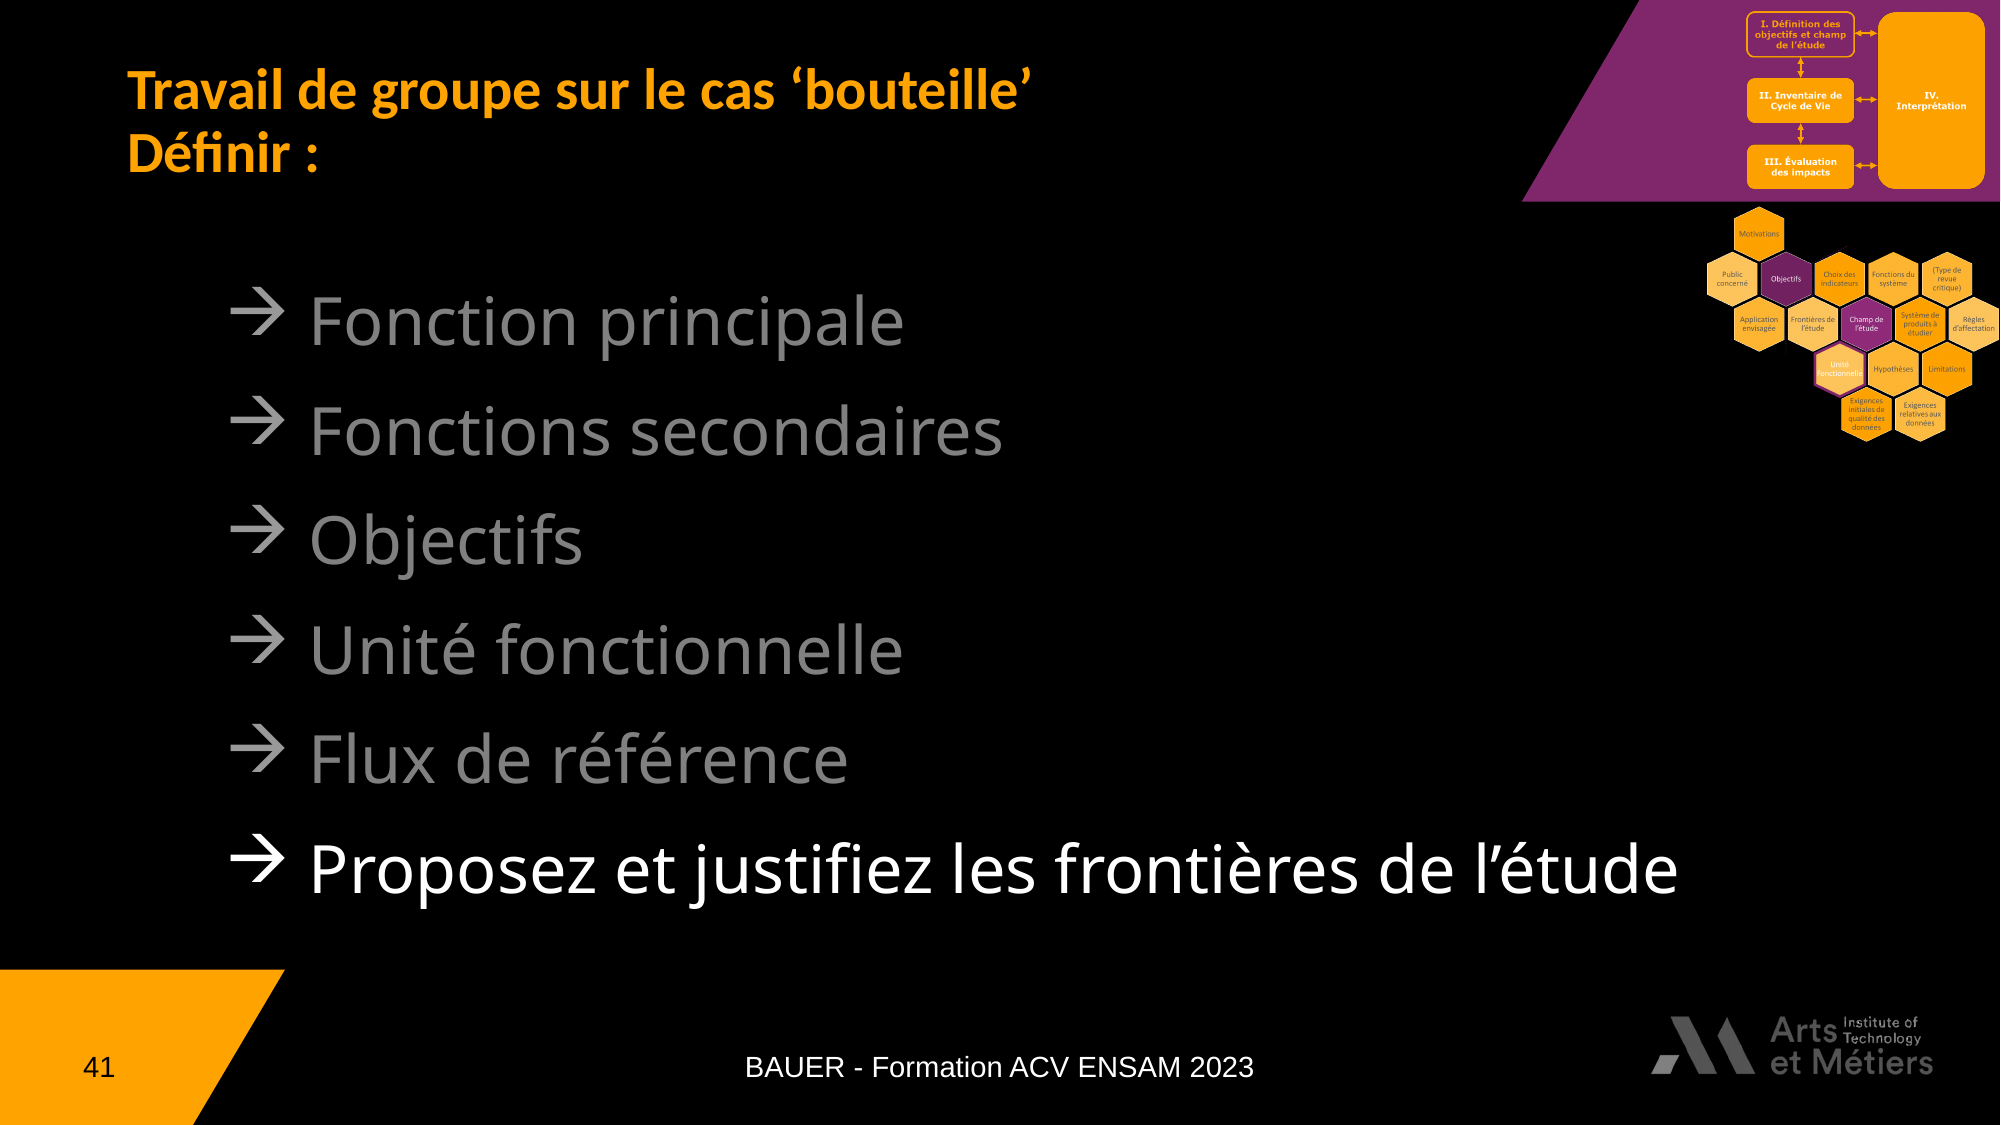

# Travail de groupe sur le cas ‘bouteille’ Définir :
 Fonction principale
 Fonctions secondaires
 Objectifs
 Unité fonctionnelle
 Flux de référence
 Proposez et justifiez les frontières de l’étude